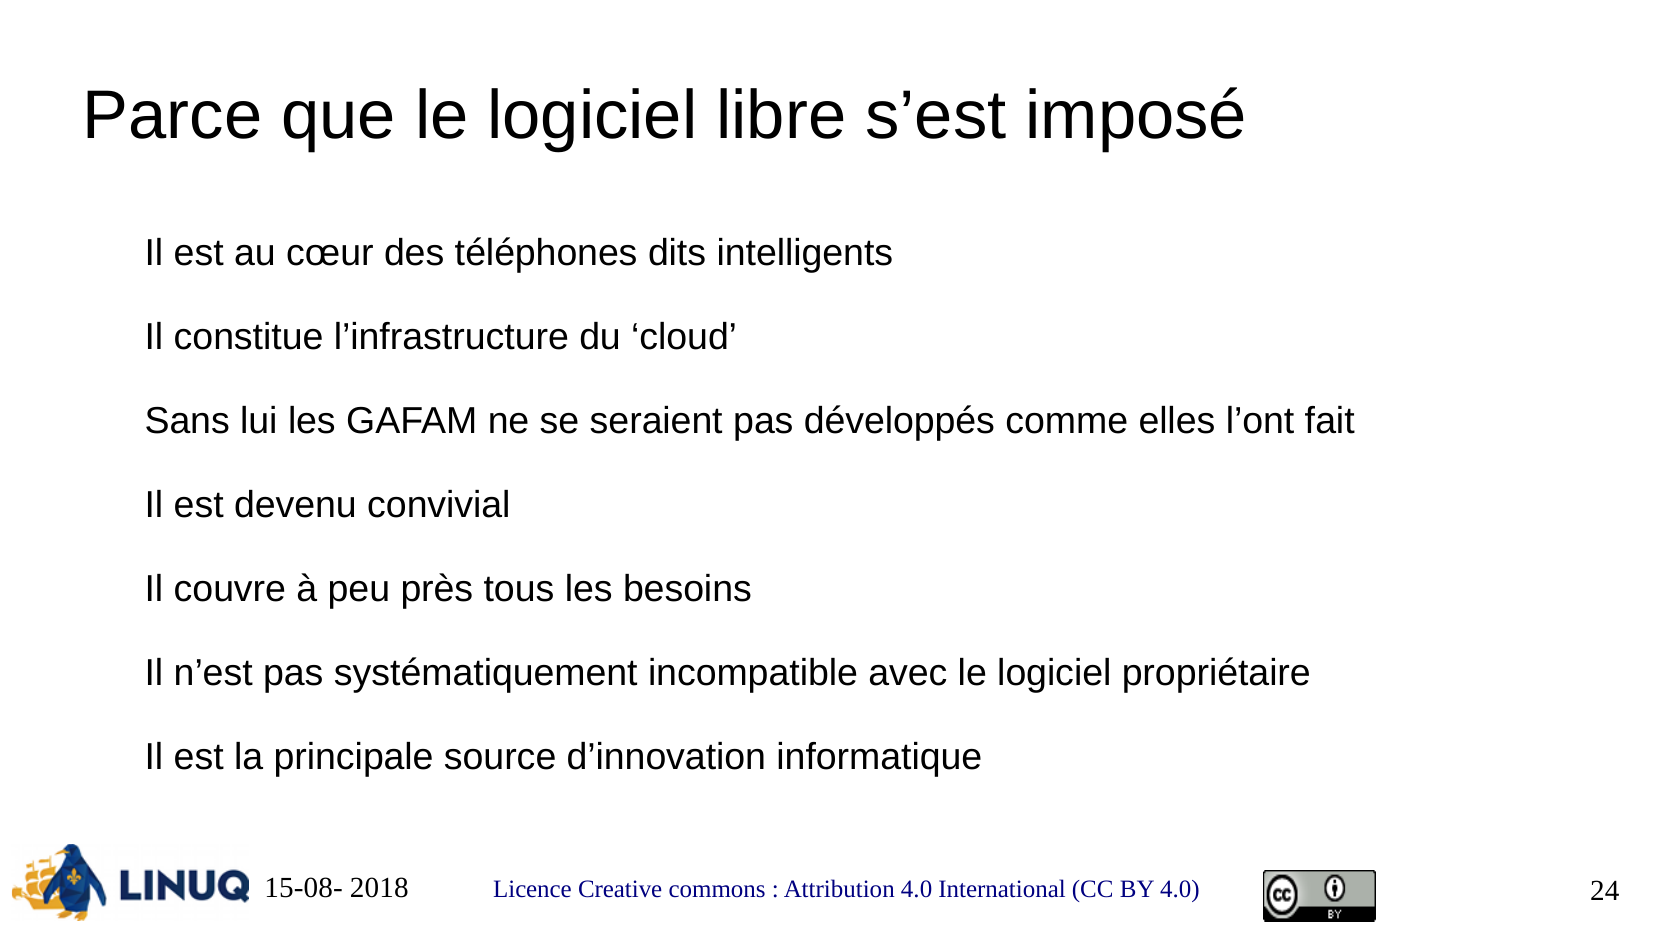

# Parce que le logiciel libre s’est imposé
Il est au cœur des téléphones dits intelligents
Il constitue l’infrastructure du ‘cloud’
Sans lui les GAFAM ne se seraient pas développés comme elles l’ont fait
Il est devenu convivial
Il couvre à peu près tous les besoins
Il n’est pas systématiquement incompatible avec le logiciel propriétaire
Il est la principale source d’innovation informatique
15-08- 2018
24